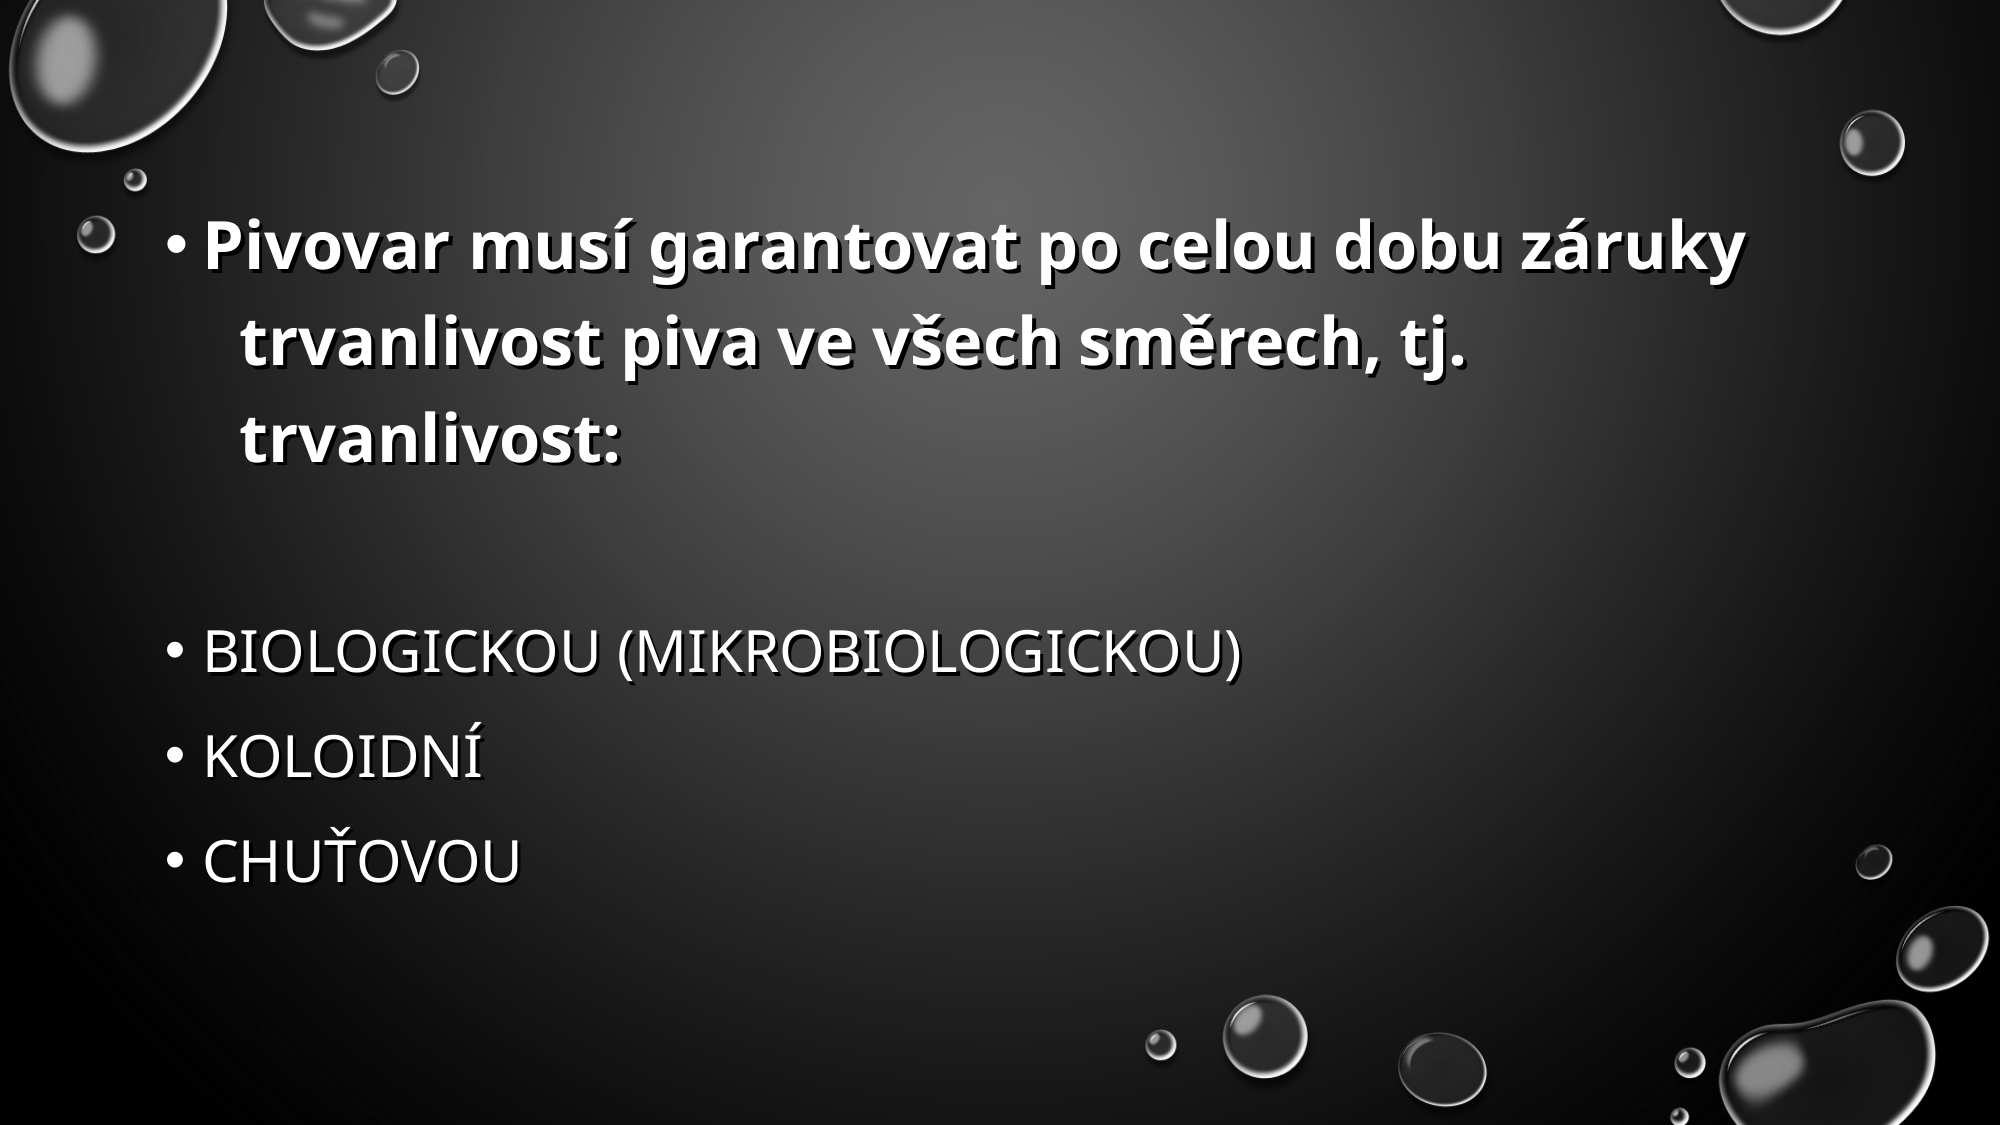

#
Pivovar musí garantovat po celou dobu záruky trvanlivost piva ve všech směrech, tj. trvanlivost:
biologickou (mikrobiologickou)
koloidní
chuťovou